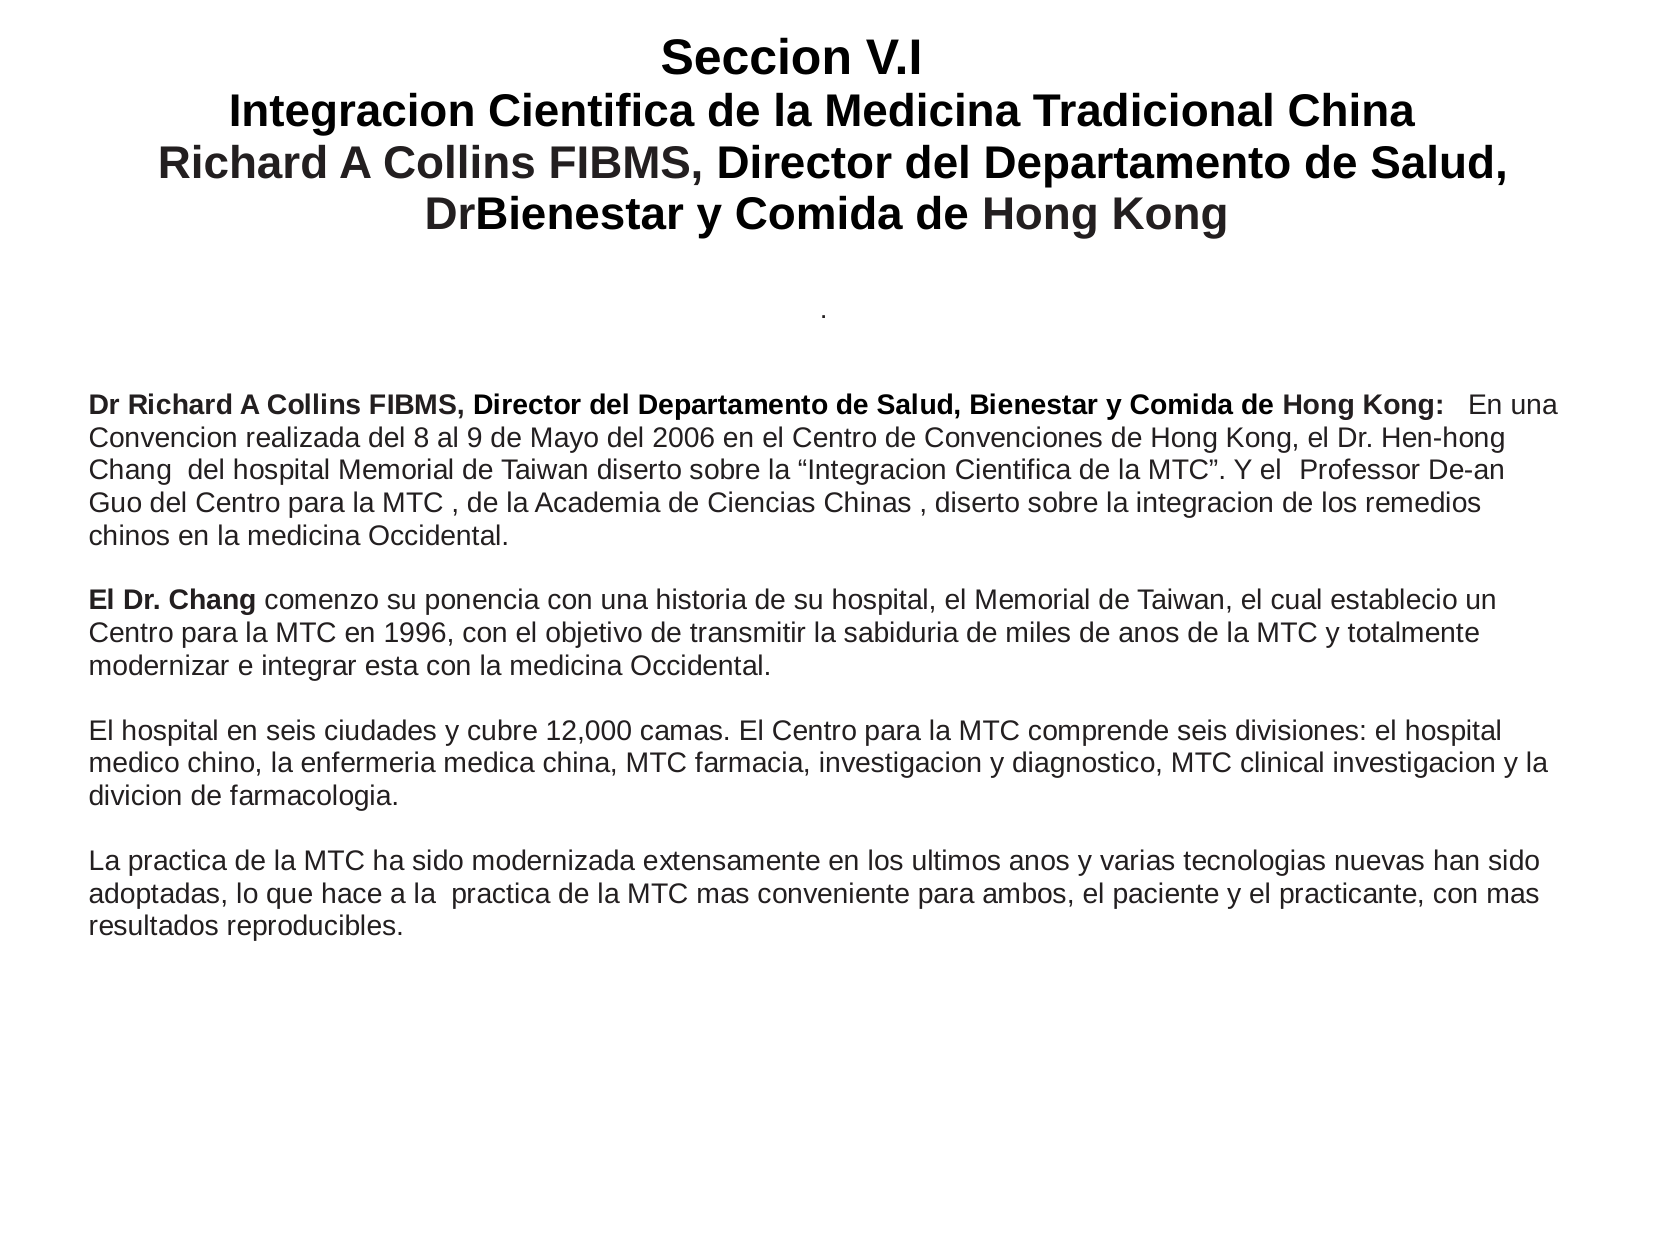

# Seccion V.I Integracion Cientifica de la Medicina Tradicional China Richard A Collins FIBMS, Director del Departamento de Salud, DrBienestar y Comida de Hong Kong